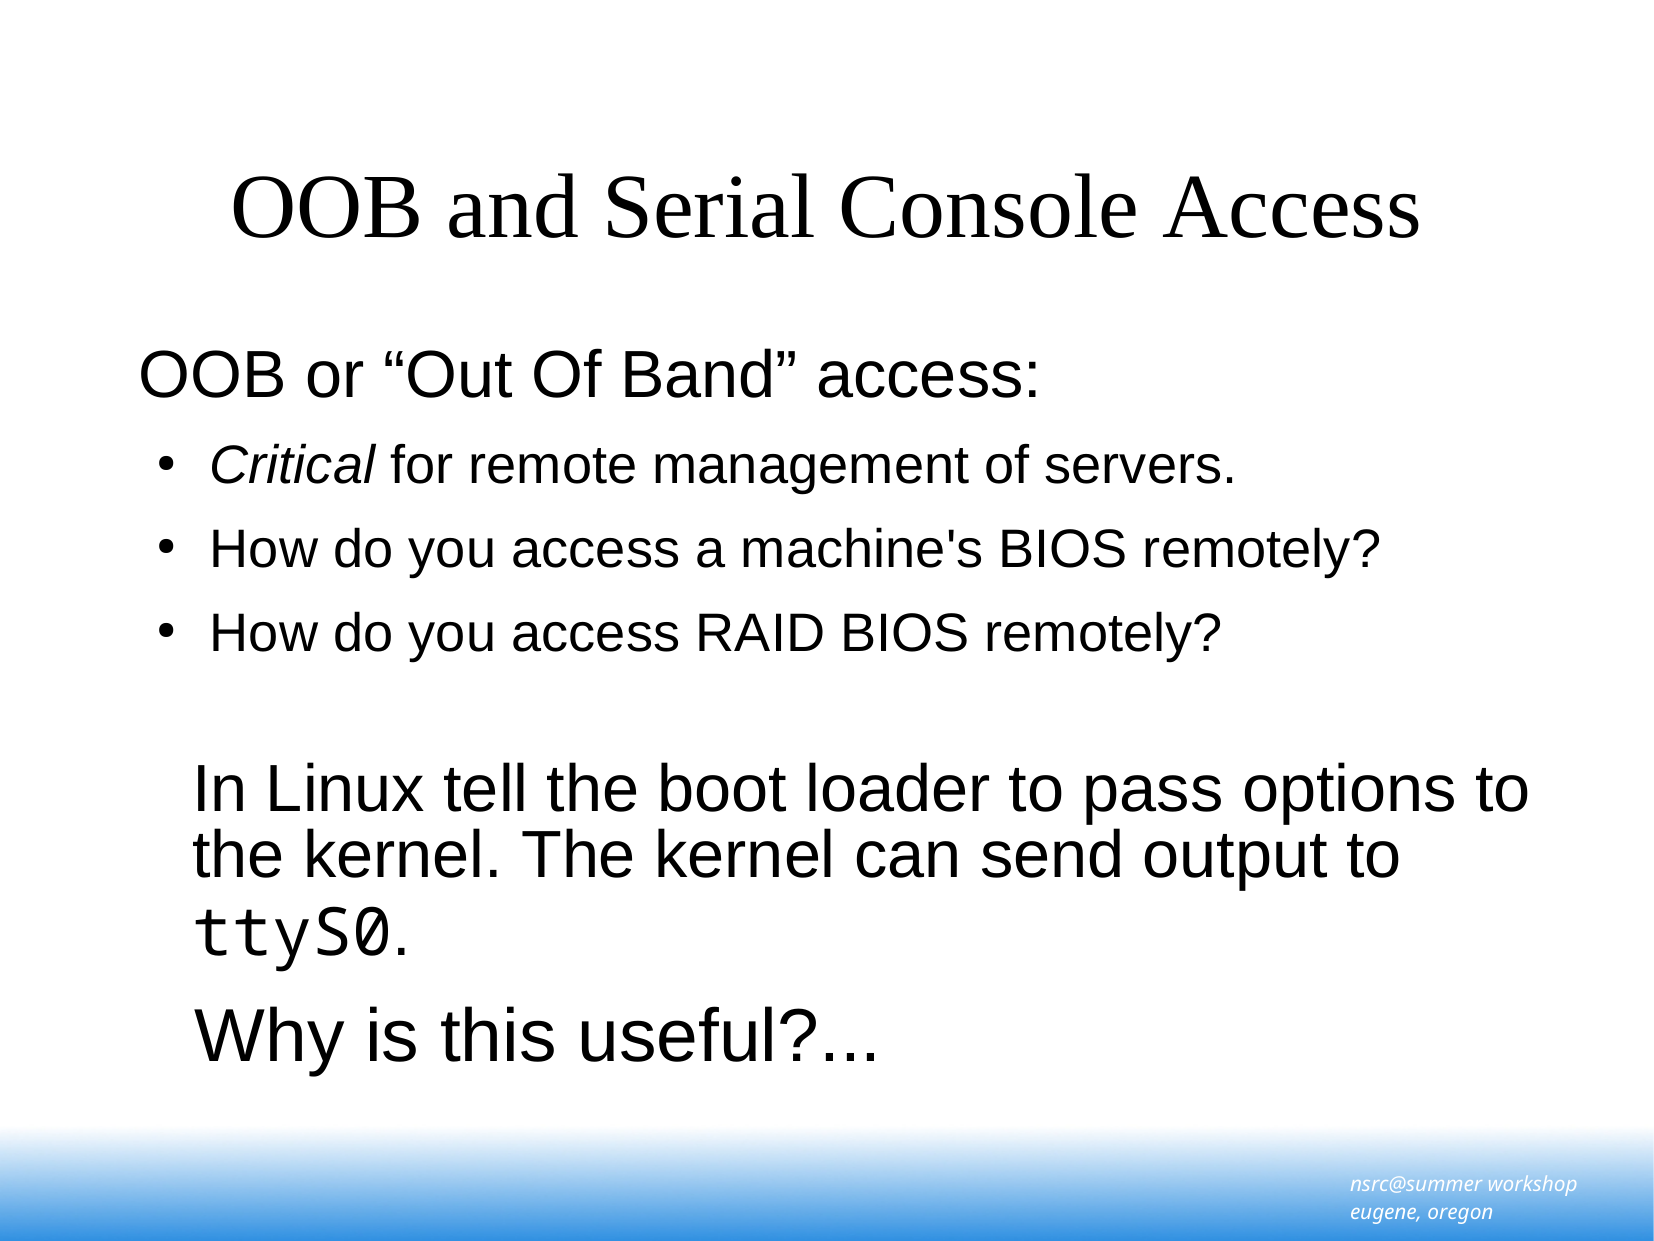

# OOB and Serial Console Access
OOB or “Out Of Band” access:
Critical for remote management of servers.
How do you access a machine's BIOS remotely?
How do you access RAID BIOS remotely?
In Linux tell the boot loader to pass options to the kernel. The kernel can send output to ttyS0.
 Why is this useful?...